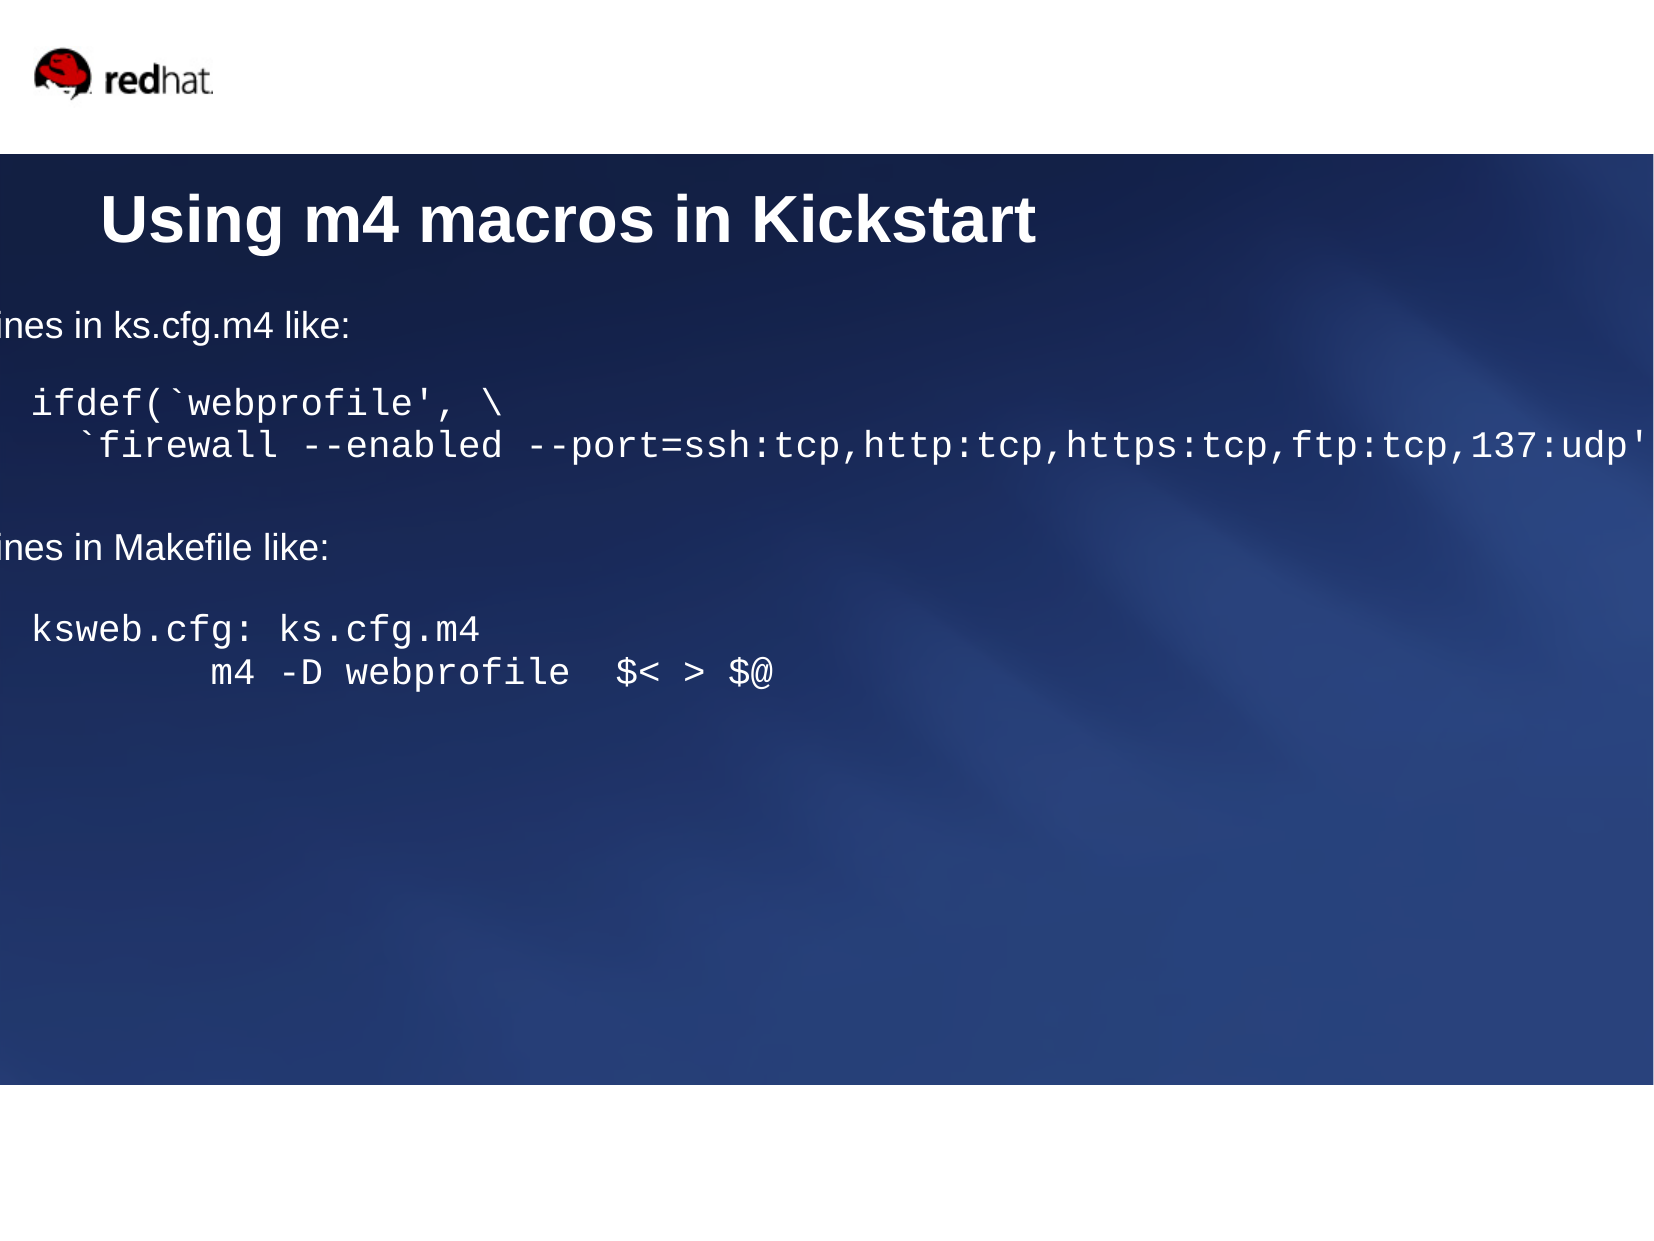

# Using m4 macros in Kickstart
Lines in ks.cfg.m4 like:
ifdef(`webprofile', \
	 `firewall --enabled --port=ssh:tcp,http:tcp,https:tcp,ftp:tcp,137:udp')
Lines in Makefile like:
ksweb.cfg: ks.cfg.m4
 m4 -D webprofile $< > $@